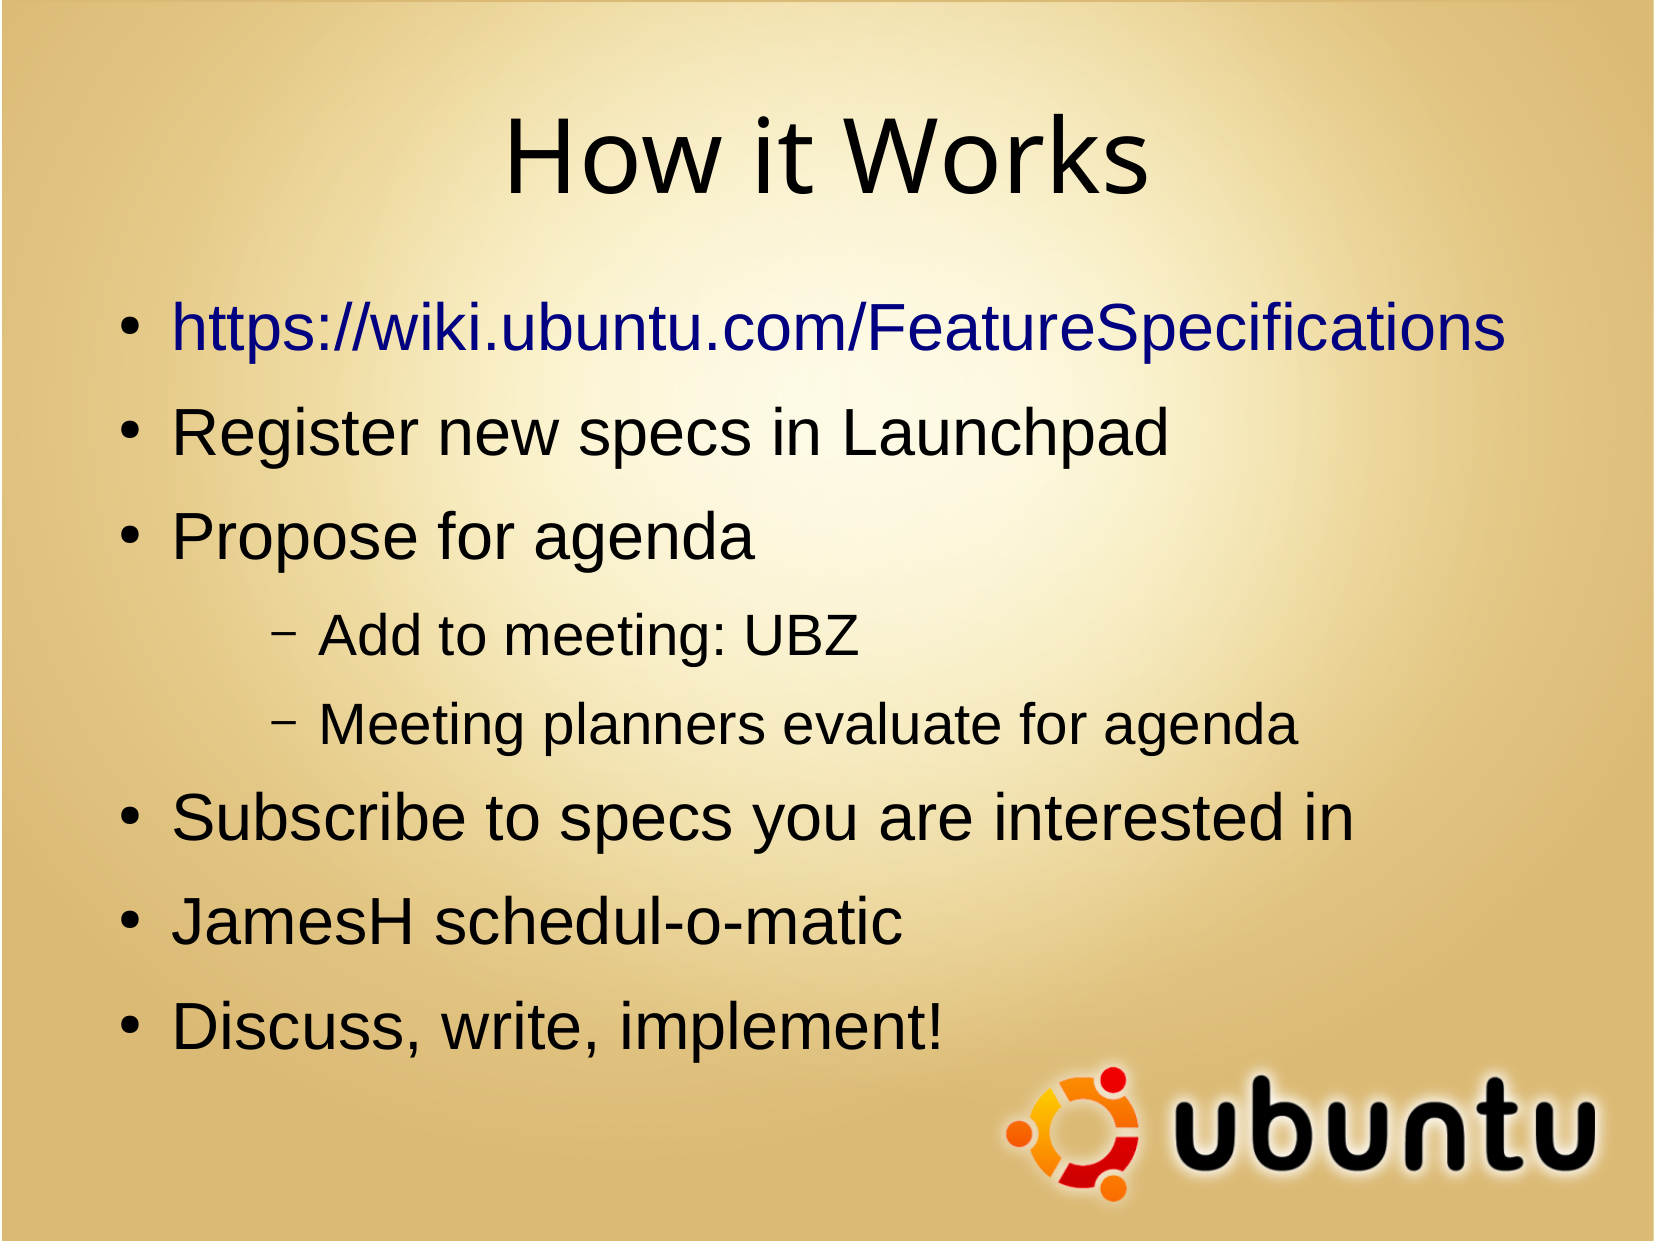

# How it Works
https://wiki.ubuntu.com/FeatureSpecifications
Register new specs in Launchpad
Propose for agenda
Add to meeting: UBZ
Meeting planners evaluate for agenda
Subscribe to specs you are interested in
JamesH schedul-o-matic
Discuss, write, implement!